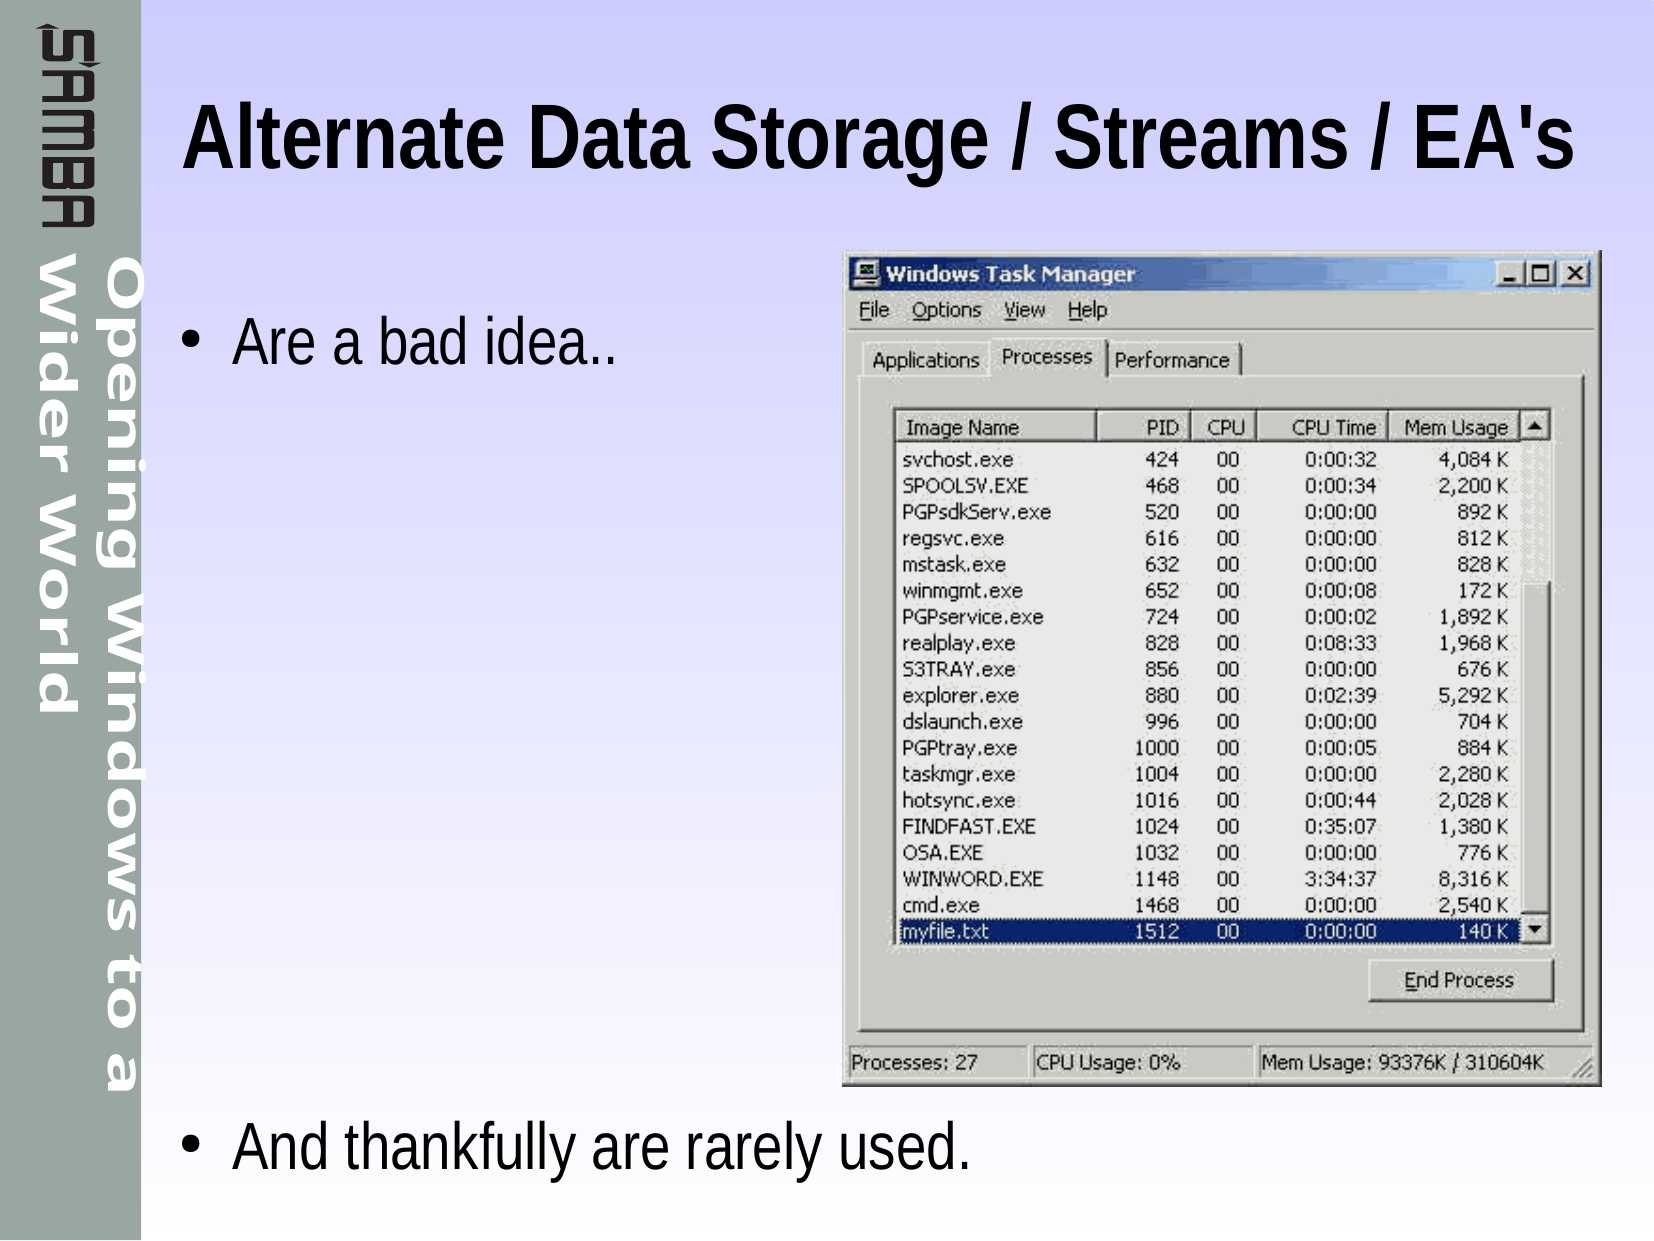

# Alternate Data Storage / Streams / EA's
Are a bad idea..
And thankfully are rarely used.